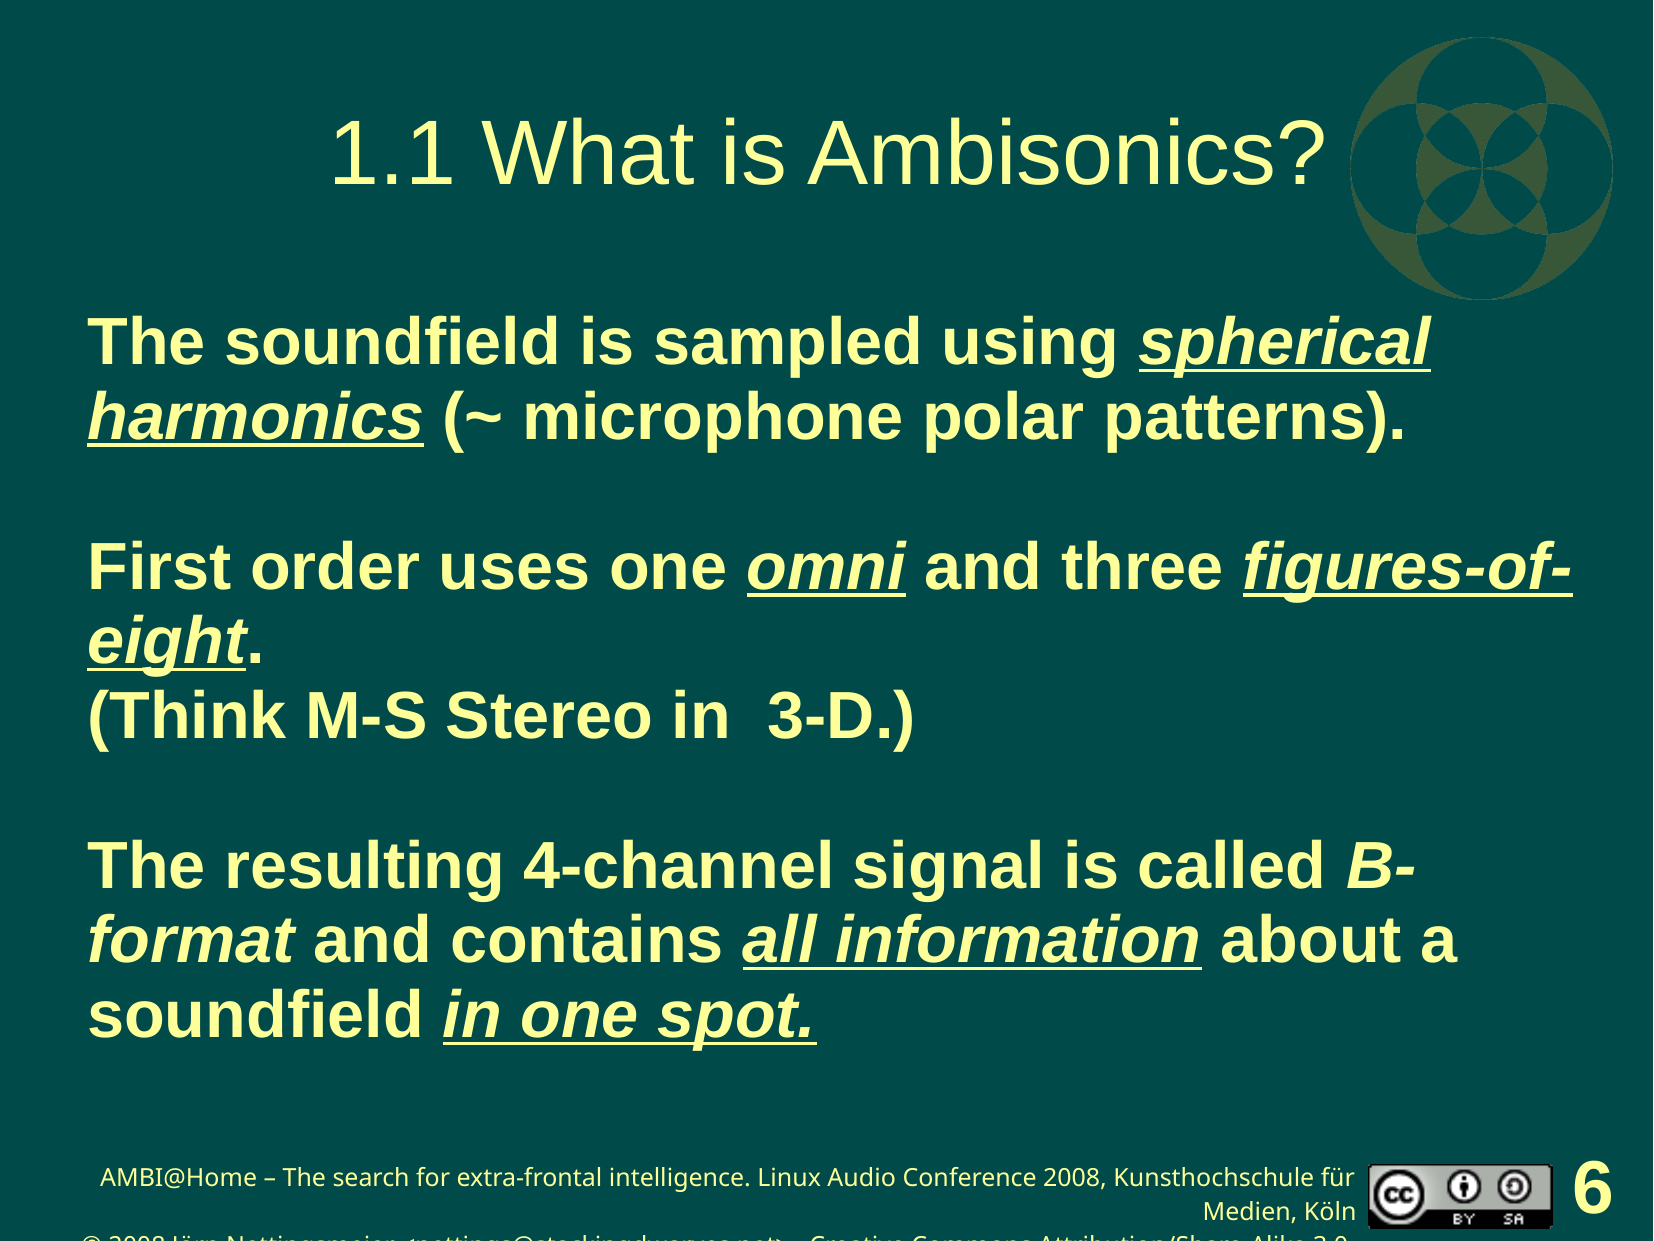

# 1.1 What is Ambisonics?
The soundfield is sampled using spherical harmonics (~ microphone polar patterns).
First order uses one omni and three figures-of-eight.
(Think M-S Stereo in 3-D.)
The resulting 4-channel signal is called B-format and contains all information about a soundfield in one spot.